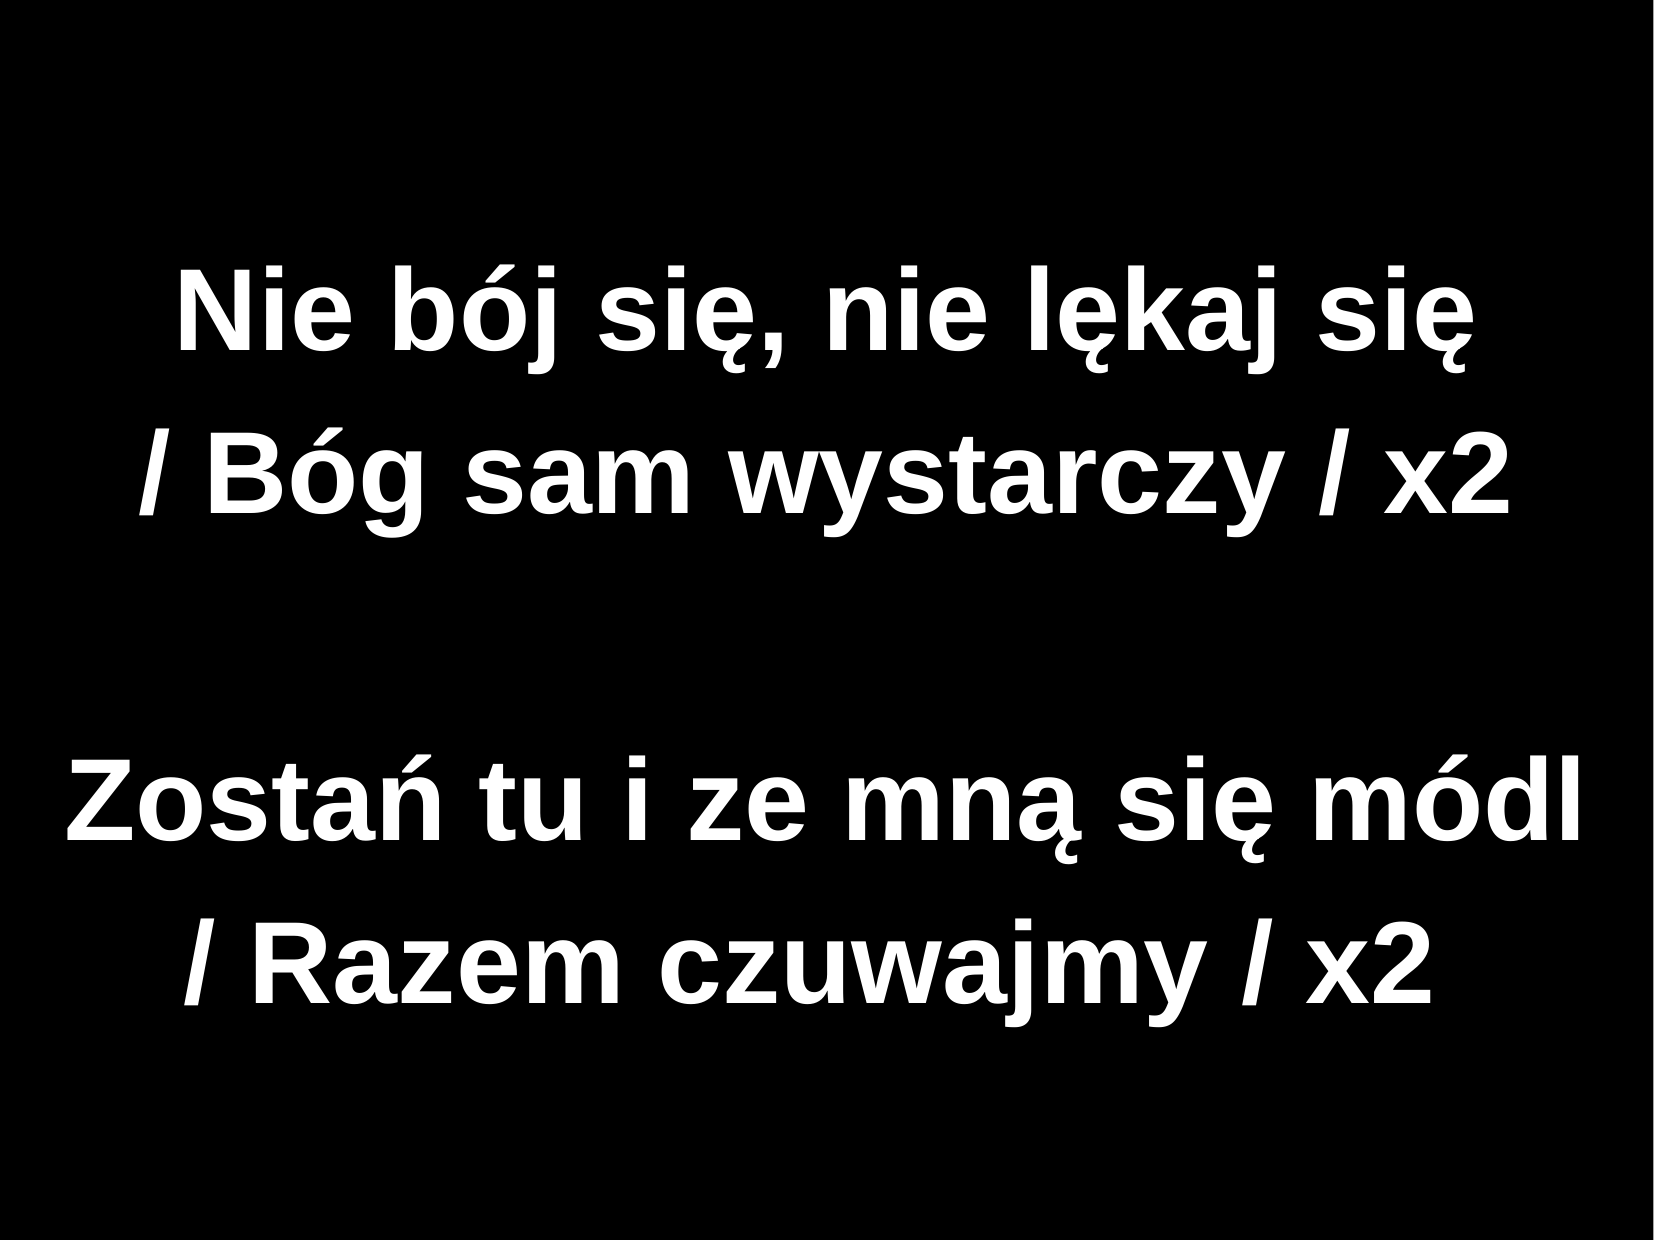

# Nie bój się, nie lękaj się
/ Bóg sam wystarczy / x2
Zostań tu i ze mną się módl
/ Razem czuwajmy / x2